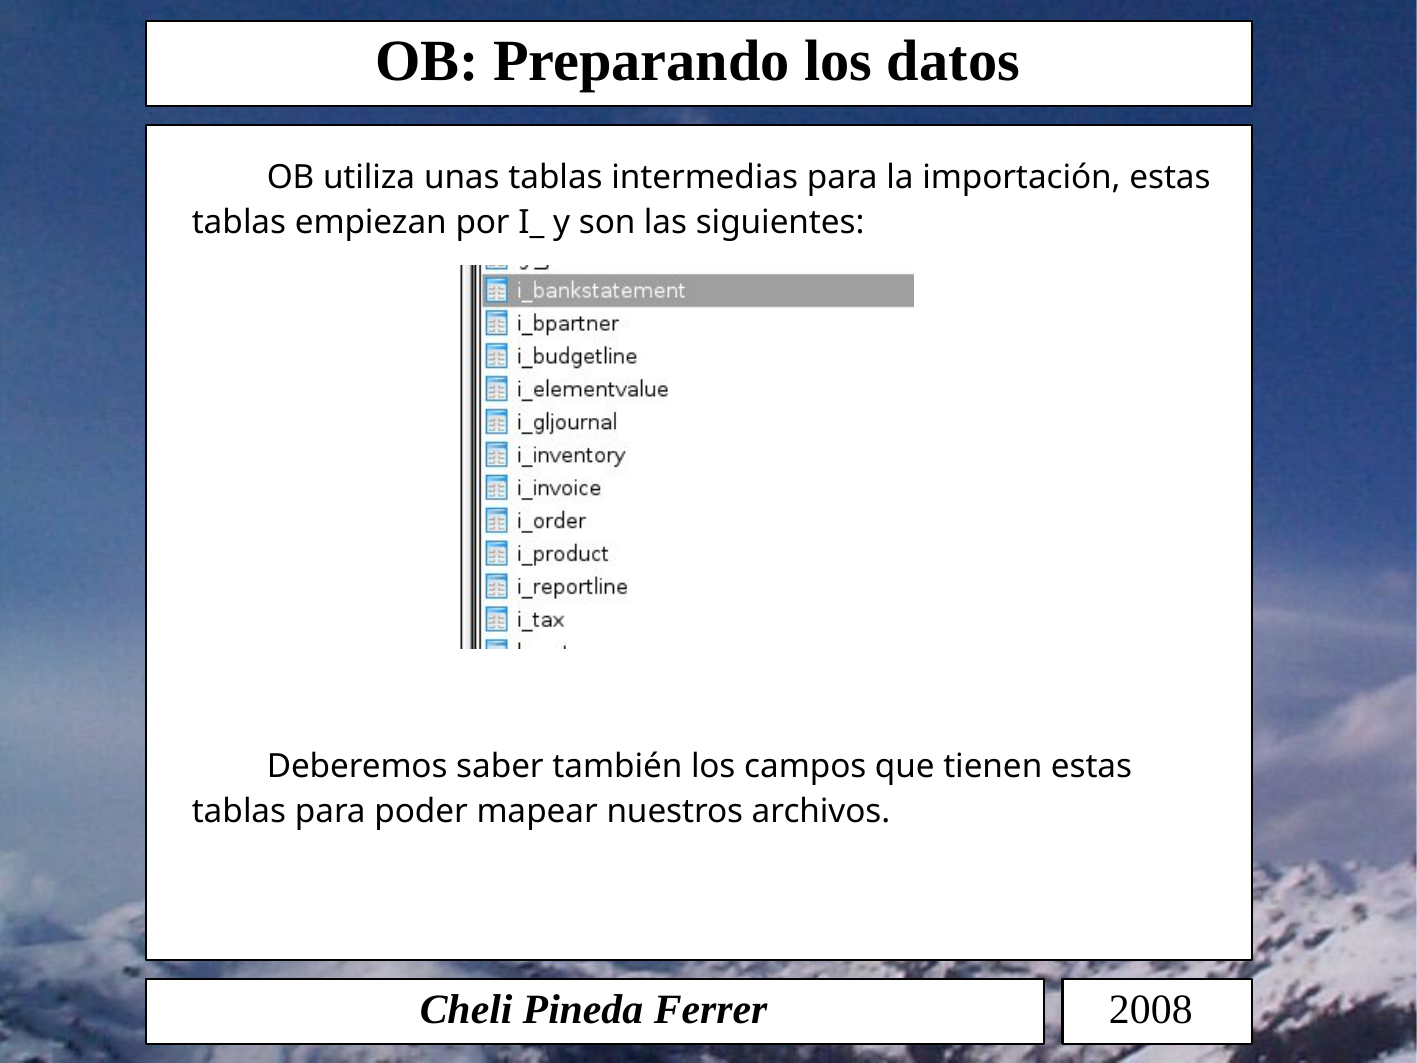

OB: Preparando los datos
	OB utiliza unas tablas intermedias para la importación, estas tablas empiezan por I_ y son las siguientes:
	Deberemos saber también los campos que tienen estas tablas para poder mapear nuestros archivos.
Cheli Pineda Ferrer
2008